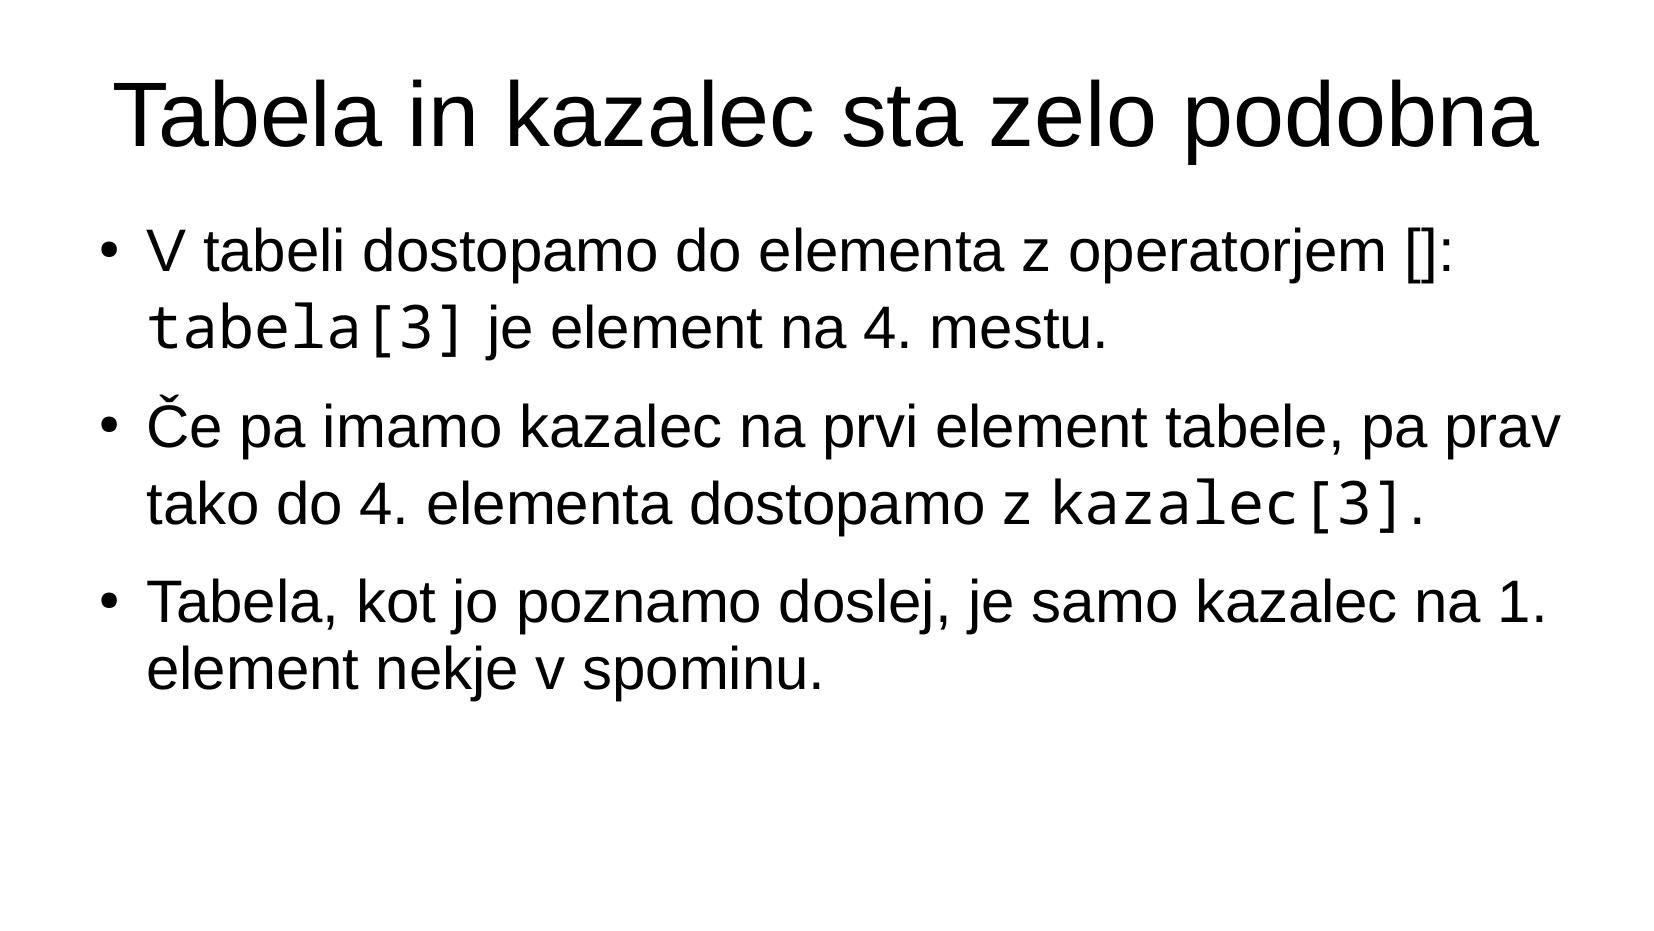

# Tabela in kazalec sta zelo podobna
V tabeli dostopamo do elementa z operatorjem []: tabela[3] je element na 4. mestu.
Če pa imamo kazalec na prvi element tabele, pa prav tako do 4. elementa dostopamo z kazalec[3].
Tabela, kot jo poznamo doslej, je samo kazalec na 1. element nekje v spominu.